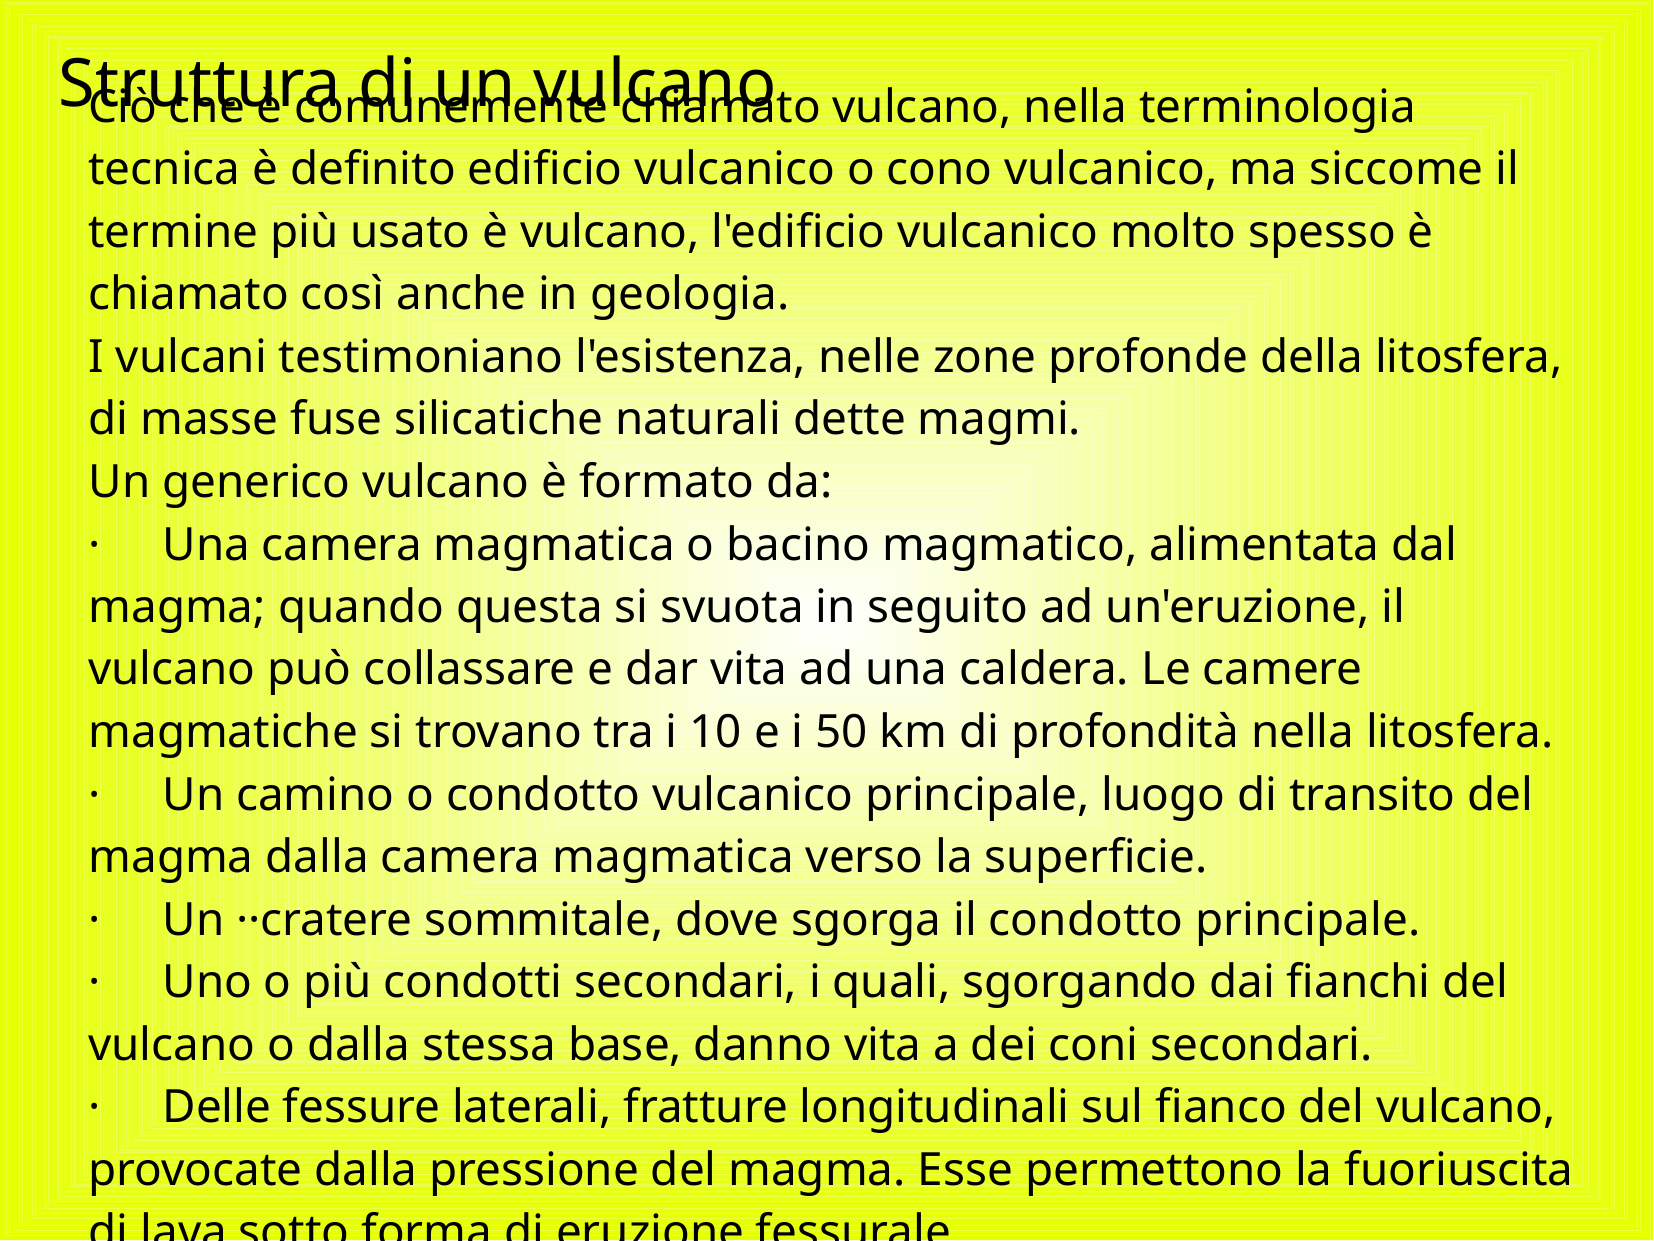

Struttura di un vulcano
# Ciò che è comunemente chiamato vulcano, nella terminologia tecnica è definito edificio vulcanico o cono vulcanico, ma siccome il termine più usato è vulcano, l'edificio vulcanico molto spesso è chiamato così anche in geologia.
I vulcani testimoniano l'esistenza, nelle zone profonde della litosfera, di masse fuse silicatiche naturali dette magmi.
Un generico vulcano è formato da:
·	Una camera magmatica o bacino magmatico, alimentata dal magma; quando questa si svuota in seguito ad un'eruzione, il vulcano può collassare e dar vita ad una caldera. Le camere magmatiche si trovano tra i 10 e i 50 km di profondità nella litosfera.
·	Un camino o condotto vulcanico principale, luogo di transito del magma dalla camera magmatica verso la superficie.
·	Un ··cratere sommitale, dove sgorga il condotto principale.
·	Uno o più condotti secondari, i quali, sgorgando dai fianchi del vulcano o dalla stessa base, danno vita a dei coni secondari.
·	Delle fessure laterali, fratture longitudinali sul fianco del vulcano, provocate dalla pressione del magma. Esse permettono la fuoriuscita di lava sotto forma di eruzione fessurale.